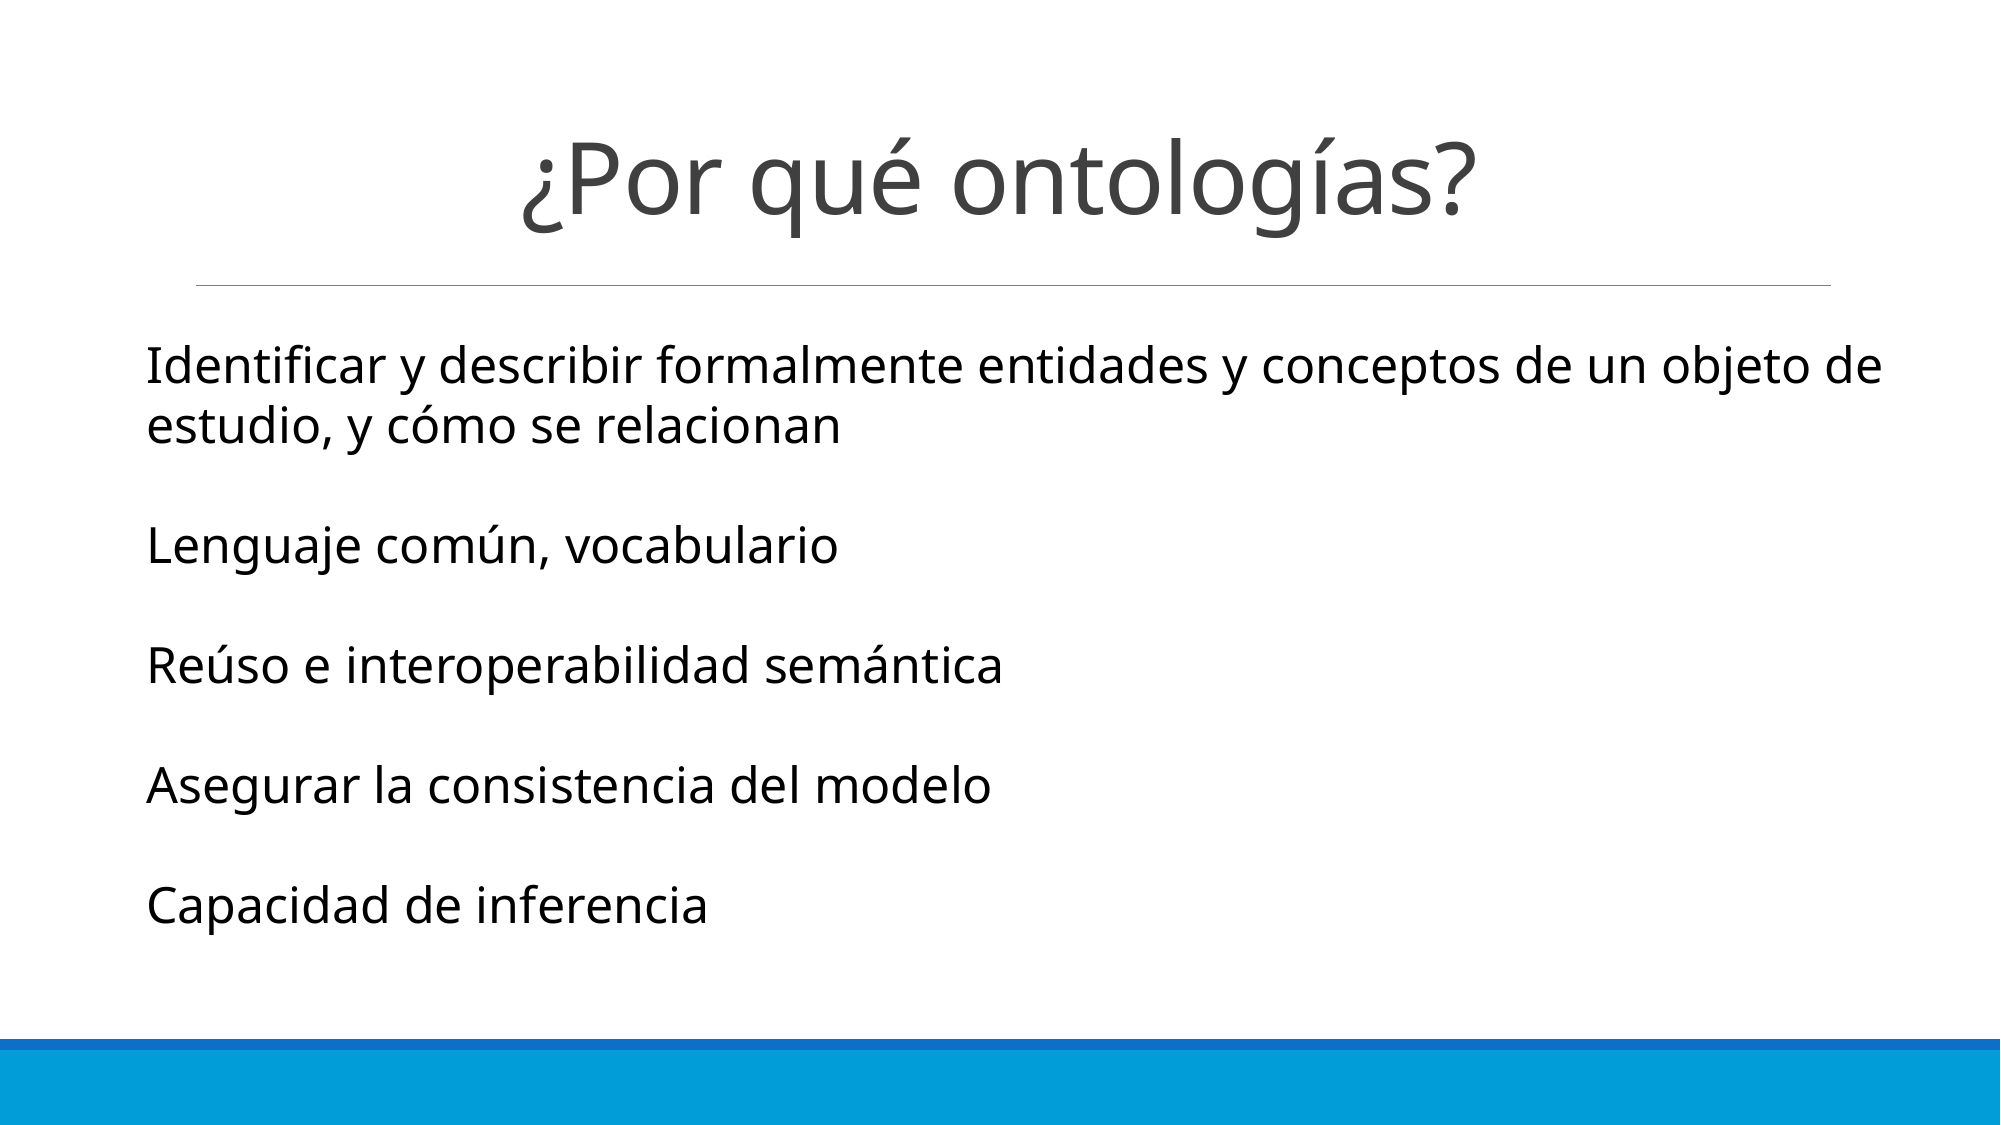

# ¿Por qué ontologías?
Identificar y describir formalmente entidades y conceptos de un objeto de
estudio, y cómo se relacionan
Lenguaje común, vocabulario
Reúso e interoperabilidad semántica
Asegurar la consistencia del modelo
Capacidad de inferencia